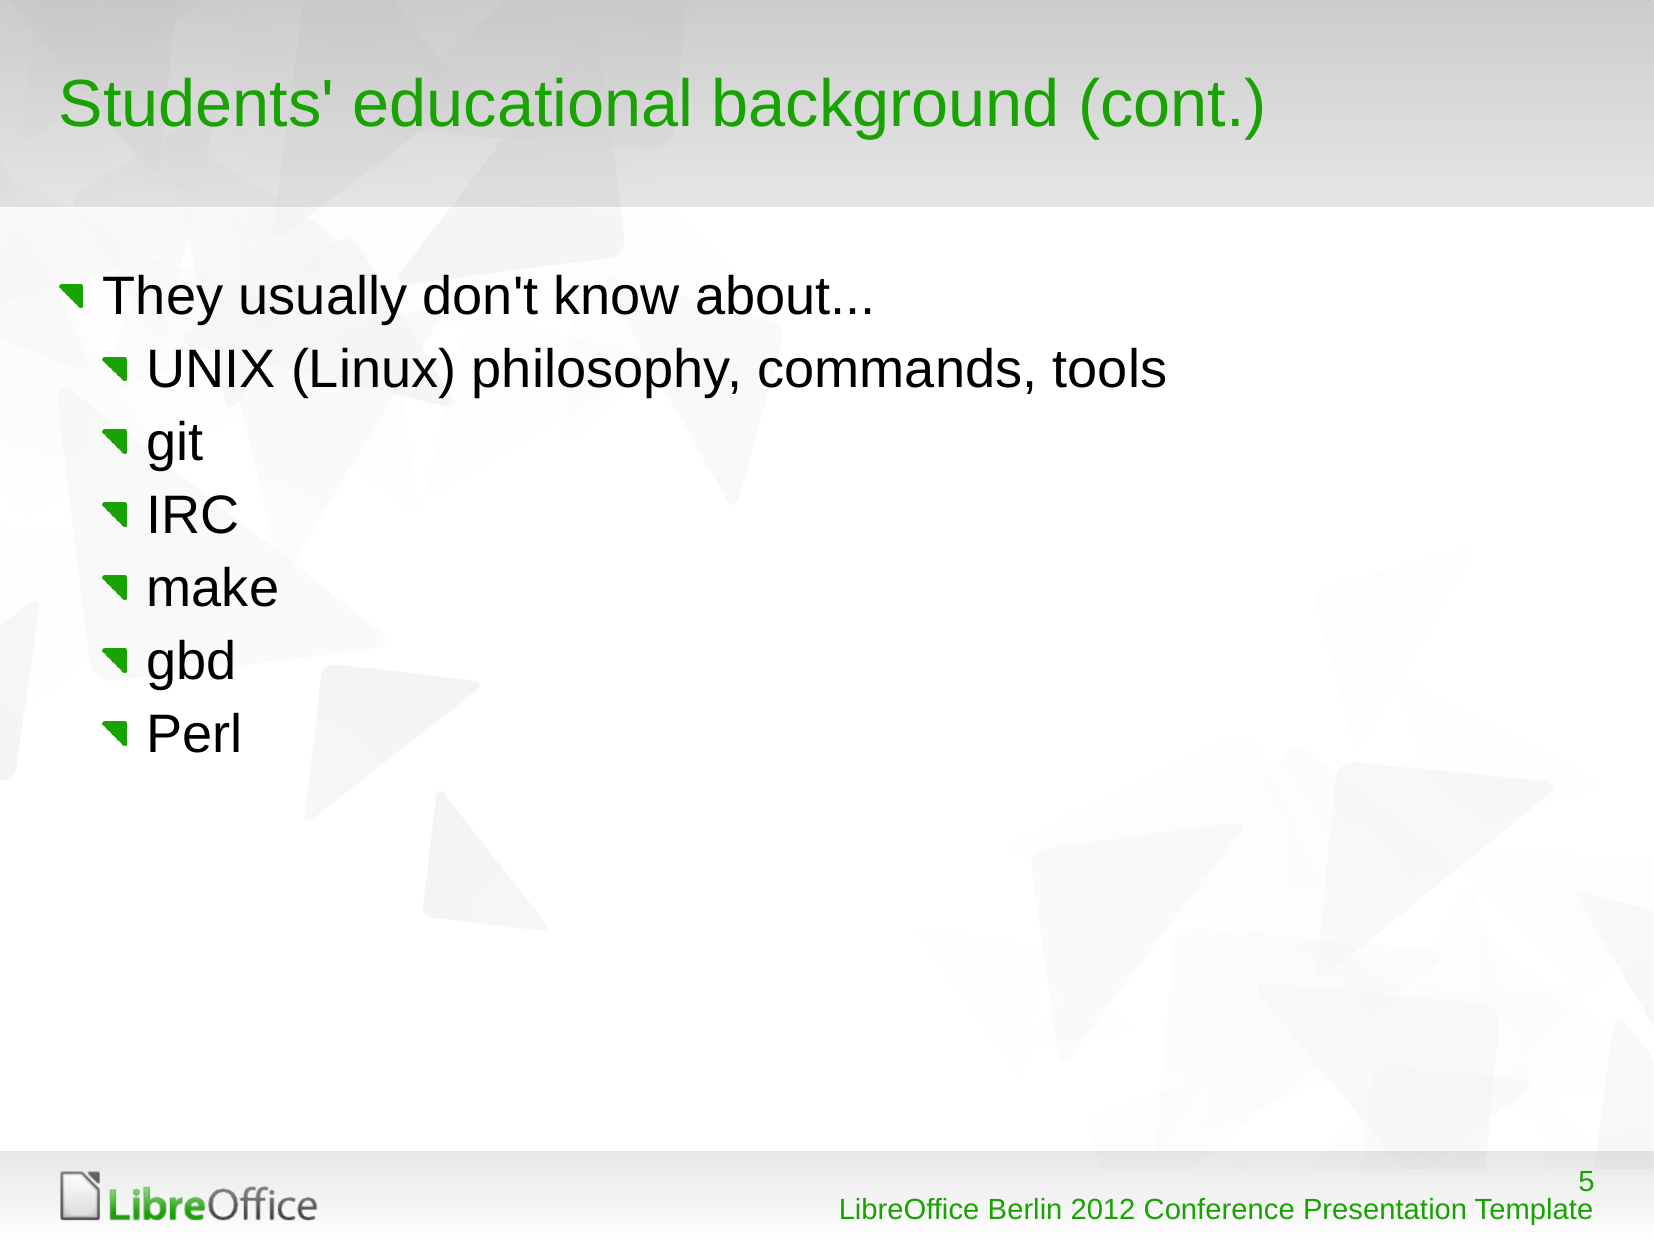

# Students' educational background (cont.)
They usually don't know about...
UNIX (Linux) philosophy, commands, tools
git
IRC
make
gbd
Perl
5
LibreOffice Berlin 2012 Conference Presentation Template